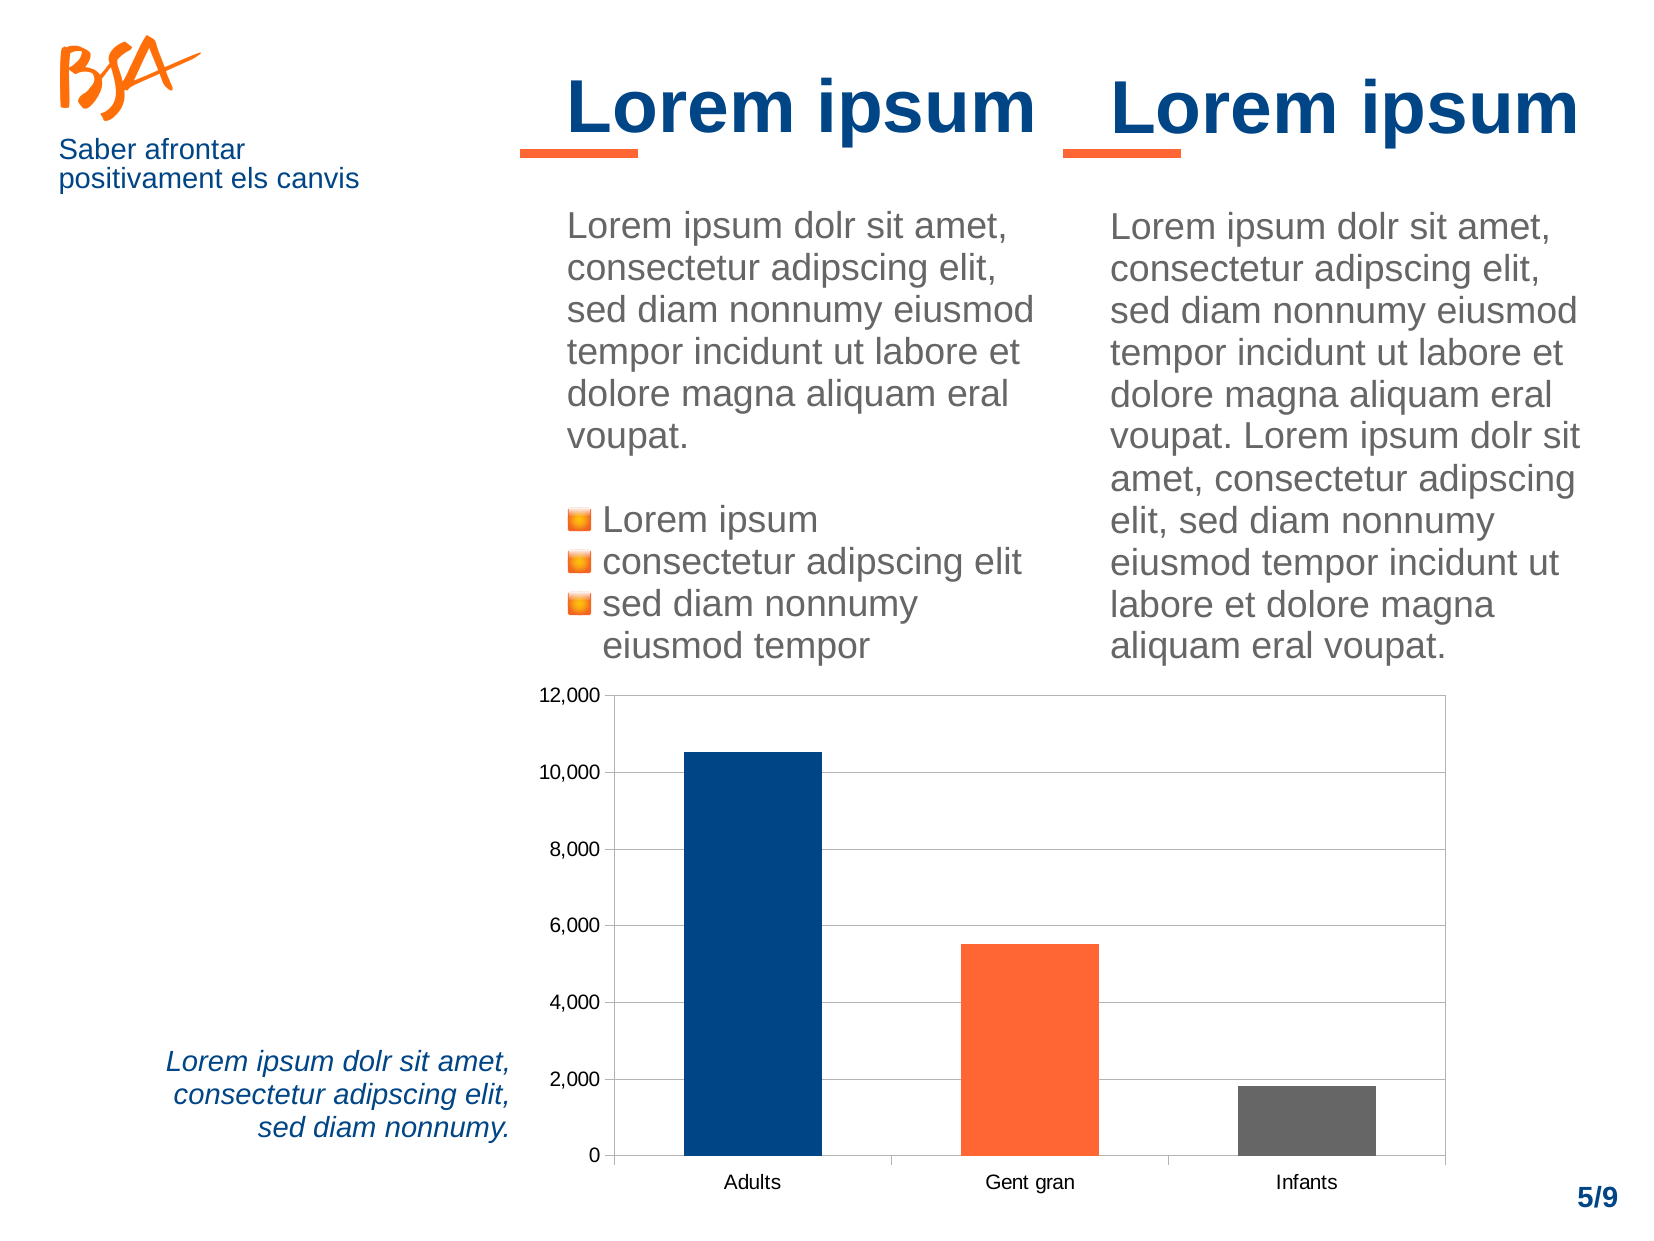

Lorem ipsum
Lorem ipsum dolr sit amet, consectetur adipscing elit, sed diam nonnumy eiusmod tempor incidunt ut labore et dolore magna aliquam eral voupat.
Lorem ipsum
consectetur adipscing elit
sed diam nonnumy eiusmod tempor
Lorem ipsum
Lorem ipsum dolr sit amet, consectetur adipscing elit, sed diam nonnumy eiusmod tempor incidunt ut labore et dolore magna aliquam eral voupat. Lorem ipsum dolr sit amet, consectetur adipscing elit, sed diam nonnumy eiusmod tempor incidunt ut labore et dolore magna aliquam eral voupat.
Saber afrontar
positivament els canvis
### Chart
| Category | Columna B |
|---|---|
| Adults | 10529.0 |
| Gent gran | 5534.0 |
| Infants | 1812.0 |Lorem ipsum dolr sit amet, consectetur adipscing elit, sed diam nonnumy.
5